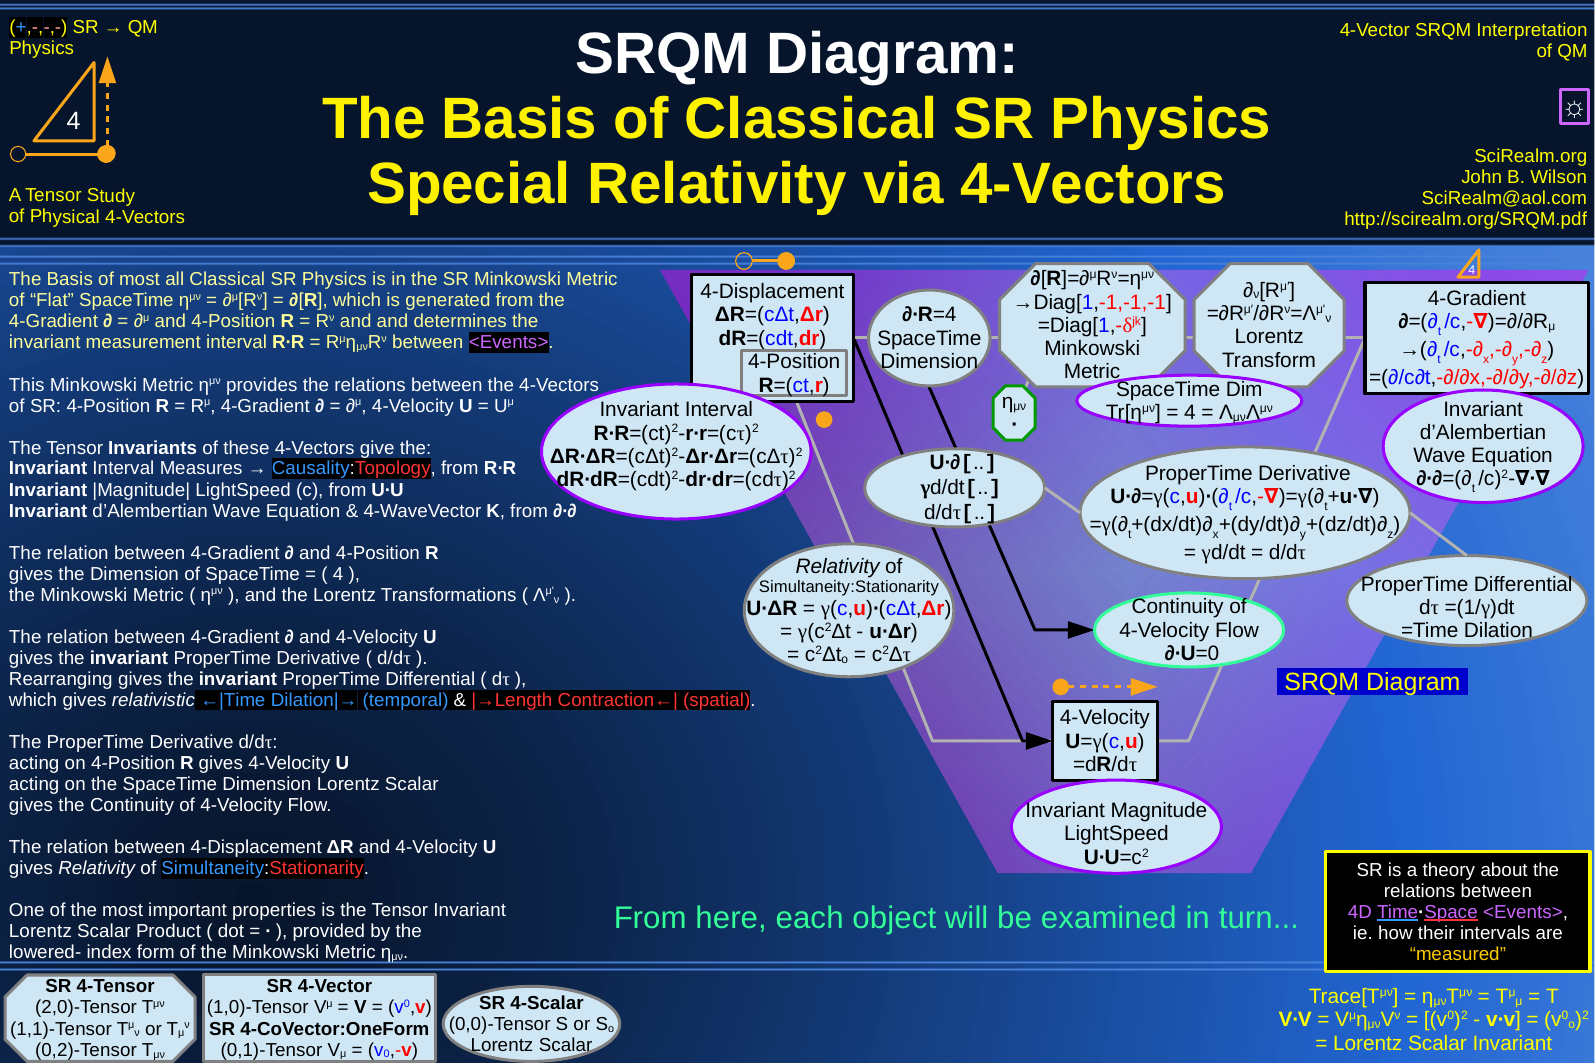

(+,-,-,-) SR → QM
Physics
A Tensor Study
of Physical 4-Vectors
4-Vector SRQM Interpretation
of QM
SciRealm.org
John B. Wilson
SciRealm@aol.com
http://scirealm.org/SRQM.pdf
# SRQM Diagram: The Basis of Classical SR Physics Special Relativity via 4-Vectors
4
☼
4
∂[R]=∂μRν=ημν
→Diag[1,-1,-1,-1]
=Diag[1,-δjk]
Minkowski
Metric
∂ν[Rμ′]
=∂Rμ′/∂Rν=Λμ'ν
Lorentz
Transform
4-Displacement
ΔR=(cΔt,Δr)
dR=(cdt,dr)
4-Gradient
∂=(∂t /c,-∇)=∂/∂Rμ
→(∂t /c,-∂x,-∂y,-∂z)
=(∂/c∂t,-∂/∂x,-∂/∂y,-∂/∂z)
∂∙R=4
SpaceTime
Dimension
4-Position
R=(ct,r)
SpaceTime Dim
Tr[ημν] = 4 = ΛμνΛμν
Invariant Interval
R∙R=(ct)2-r∙r=(cτ)2
ΔR∙ΔR=(cΔt)2-Δr∙Δr=(cΔτ)2
dR∙dR=(cdt)2-dr∙dr=(cdτ)2
 ημν
∙
Invariant
d’Alembertian
Wave Equation
∂∙∂=(∂t /c)2-∇∙∇
 ProperTime Derivative
U∙∂=γ(c,u)∙(∂t /c,-∇)=γ(∂t+u∙∇)
=γ(∂t+(dx/dt)∂x+(dy/dt)∂y+(dz/dt)∂z)
= γd/dt = d/dτ
 U∙∂[..]
 γd/dt[..]
 d/dτ[..]
Relativity of
Simultaneity:Stationarity
U∙ΔR = γ(c,u)∙(cΔt,Δr)
= γ(c2Δt - u∙Δr)
= c2Δto = c2Δτ
ProperTime Differential
dτ =(1/γ)dt
=Time Dilation
Continuity of
4-Velocity Flow
 ∂∙U=0
4-Velocity
U=γ(c,u)
=dR/dτ
Invariant Magnitude
LightSpeed
U∙U=c2
The Basis of most all Classical SR Physics is in the SR Minkowski Metric
of “Flat” SpaceTime ημν = ∂μ[Rν] = ∂[R], which is generated from the
4-Gradient ∂ = ∂μ and 4-Position R = Rν and and determines the
invariant measurement interval R∙R = RμημνRν between <Events>.
This Minkowski Metric ημν provides the relations between the 4-Vectors
of SR: 4-Position R = Rμ, 4-Gradient ∂ = ∂μ, 4-Velocity U = Uμ
The Tensor Invariants of these 4-Vectors give the:
Invariant Interval Measures → Causality:Topology, from R∙R
Invariant |Magnitude| LightSpeed (c), from U∙U
Invariant d’Alembertian Wave Equation & 4-WaveVector K, from ∂∙∂
The relation between 4-Gradient ∂ and 4-Position R
gives the Dimension of SpaceTime = ( 4 ),
the Minkowski Metric ( ημν ), and the Lorentz Transformations ( Λμ'ν ).
The relation between 4-Gradient ∂ and 4-Velocity U
gives the invariant ProperTime Derivative ( d/dτ ).
Rearranging gives the invariant ProperTime Differential ( dτ ),
which gives relativistic ←|Time Dilation|→ (temporal) & |→Length Contraction←| (spatial).
The ProperTime Derivative d/dτ:
acting on 4-Position R gives 4-Velocity U
acting on the SpaceTime Dimension Lorentz Scalar
gives the Continuity of 4-Velocity Flow.
The relation between 4-Displacement ΔR and 4-Velocity U
gives Relativity of Simultaneity:Stationarity.
One of the most important properties is the Tensor Invariant
Lorentz Scalar Product ( dot = ∙ ), provided by the
lowered- index form of the Minkowski Metric ημν.
 SRQM Diagram
SR is a theory about the relations between
4D Time·Space <Events>,
ie. how their intervals are “measured”
From here, each object will be examined in turn...
SR 4-Tensor
(2,0)-Tensor Tμν
(1,1)-Tensor Tμν or Tμν
(0,2)-Tensor Tμν
SR 4-Vector
(1,0)-Tensor Vμ = V = (v0,v)
SR 4-CoVector:OneForm
(0,1)-Tensor Vμ = (v0,-v)
Trace[Tμν] = ημνTμν = Tμμ = T
V∙V = VμημνVν = [(v0)2 - v∙v] = (v0o)2
= Lorentz Scalar Invariant
SR 4-Scalar
(0,0)-Tensor S or So
Lorentz Scalar